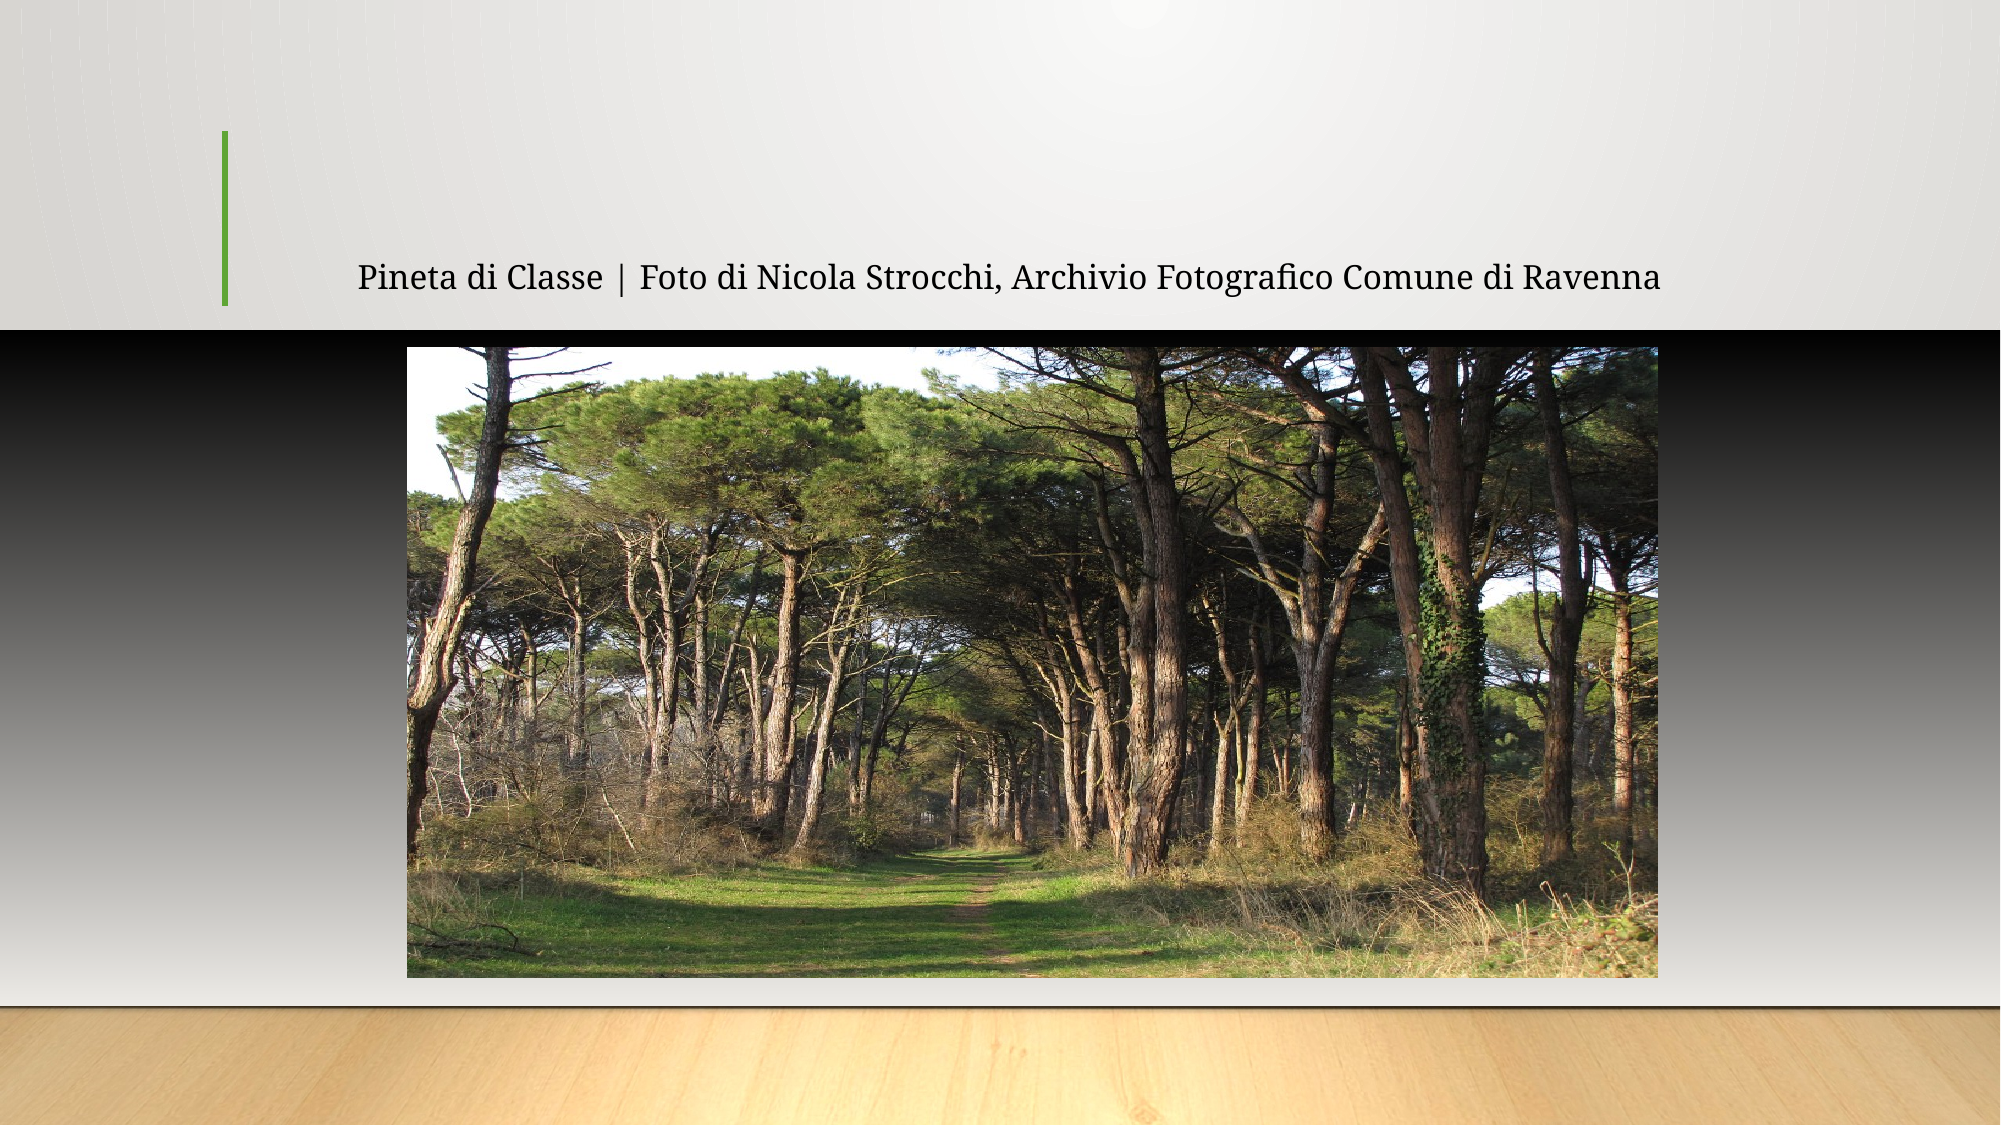

# Pineta di Classe | Foto di Nicola Strocchi, Archivio Fotografico Comune di Ravenna